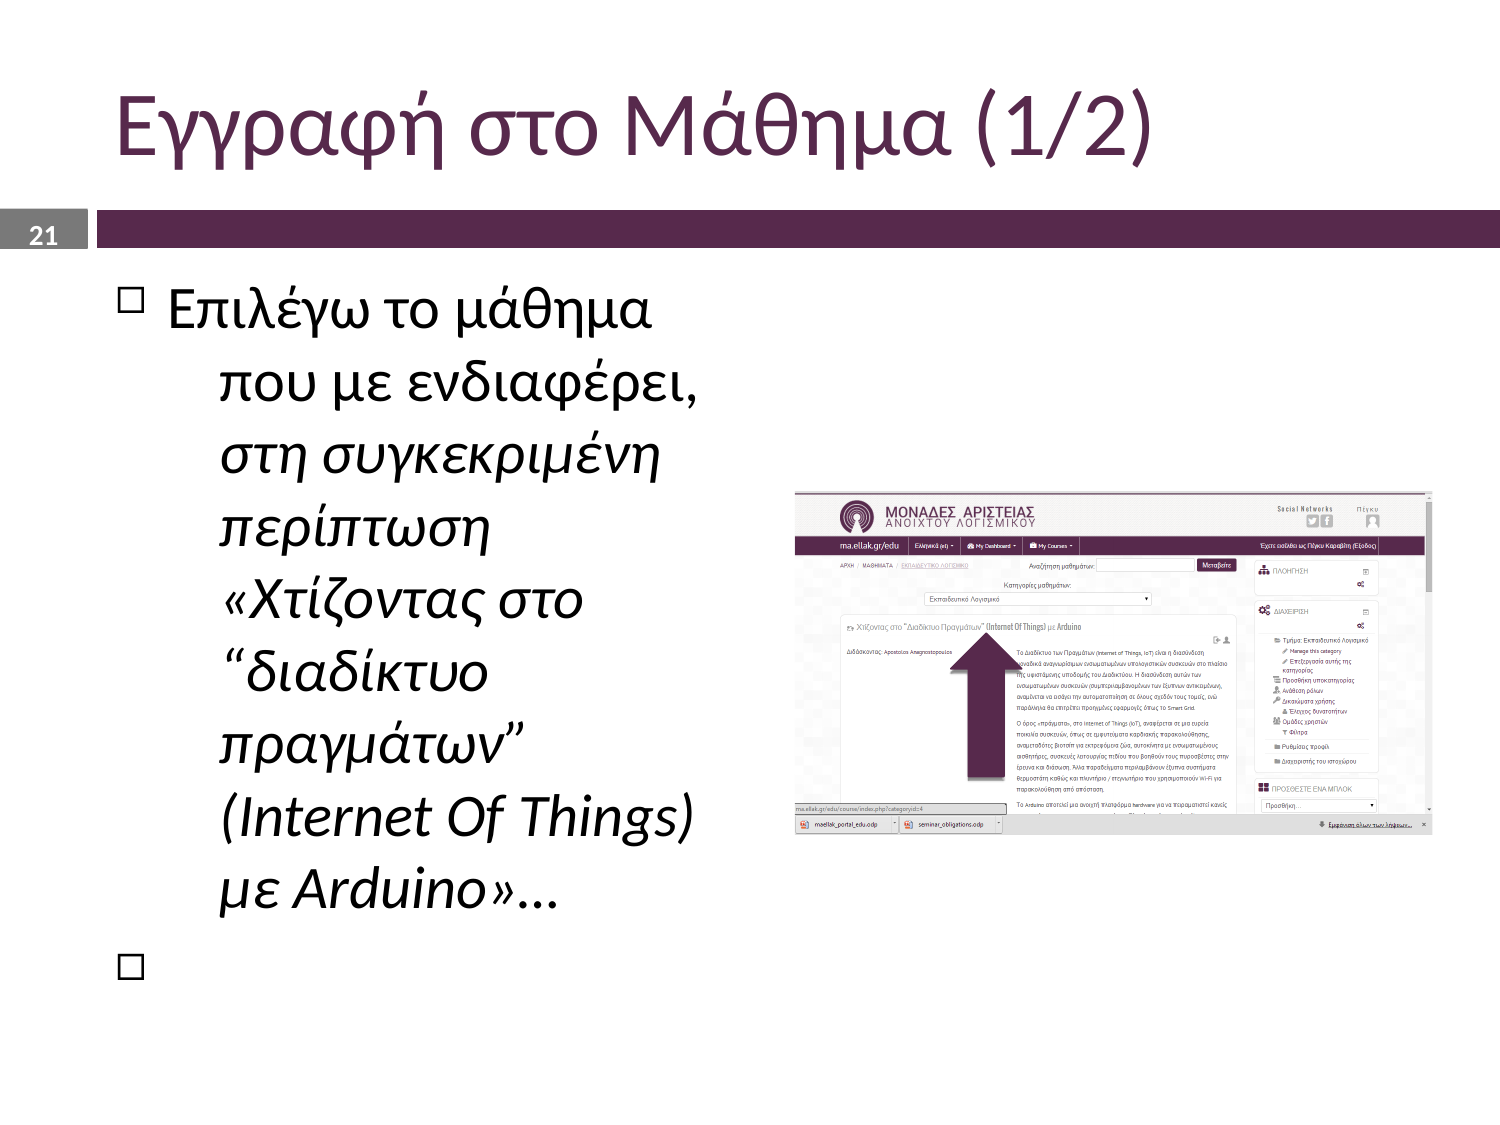

# Εγγραφή στο Μάθημα (1/2)
Επιλέγω το μάθημα που με ενδιαφέρει, στη συγκεκριμένη περίπτωση «Χτίζοντας στο “διαδίκτυο πραγμάτων” (Internet Of Things) με Arduino»…